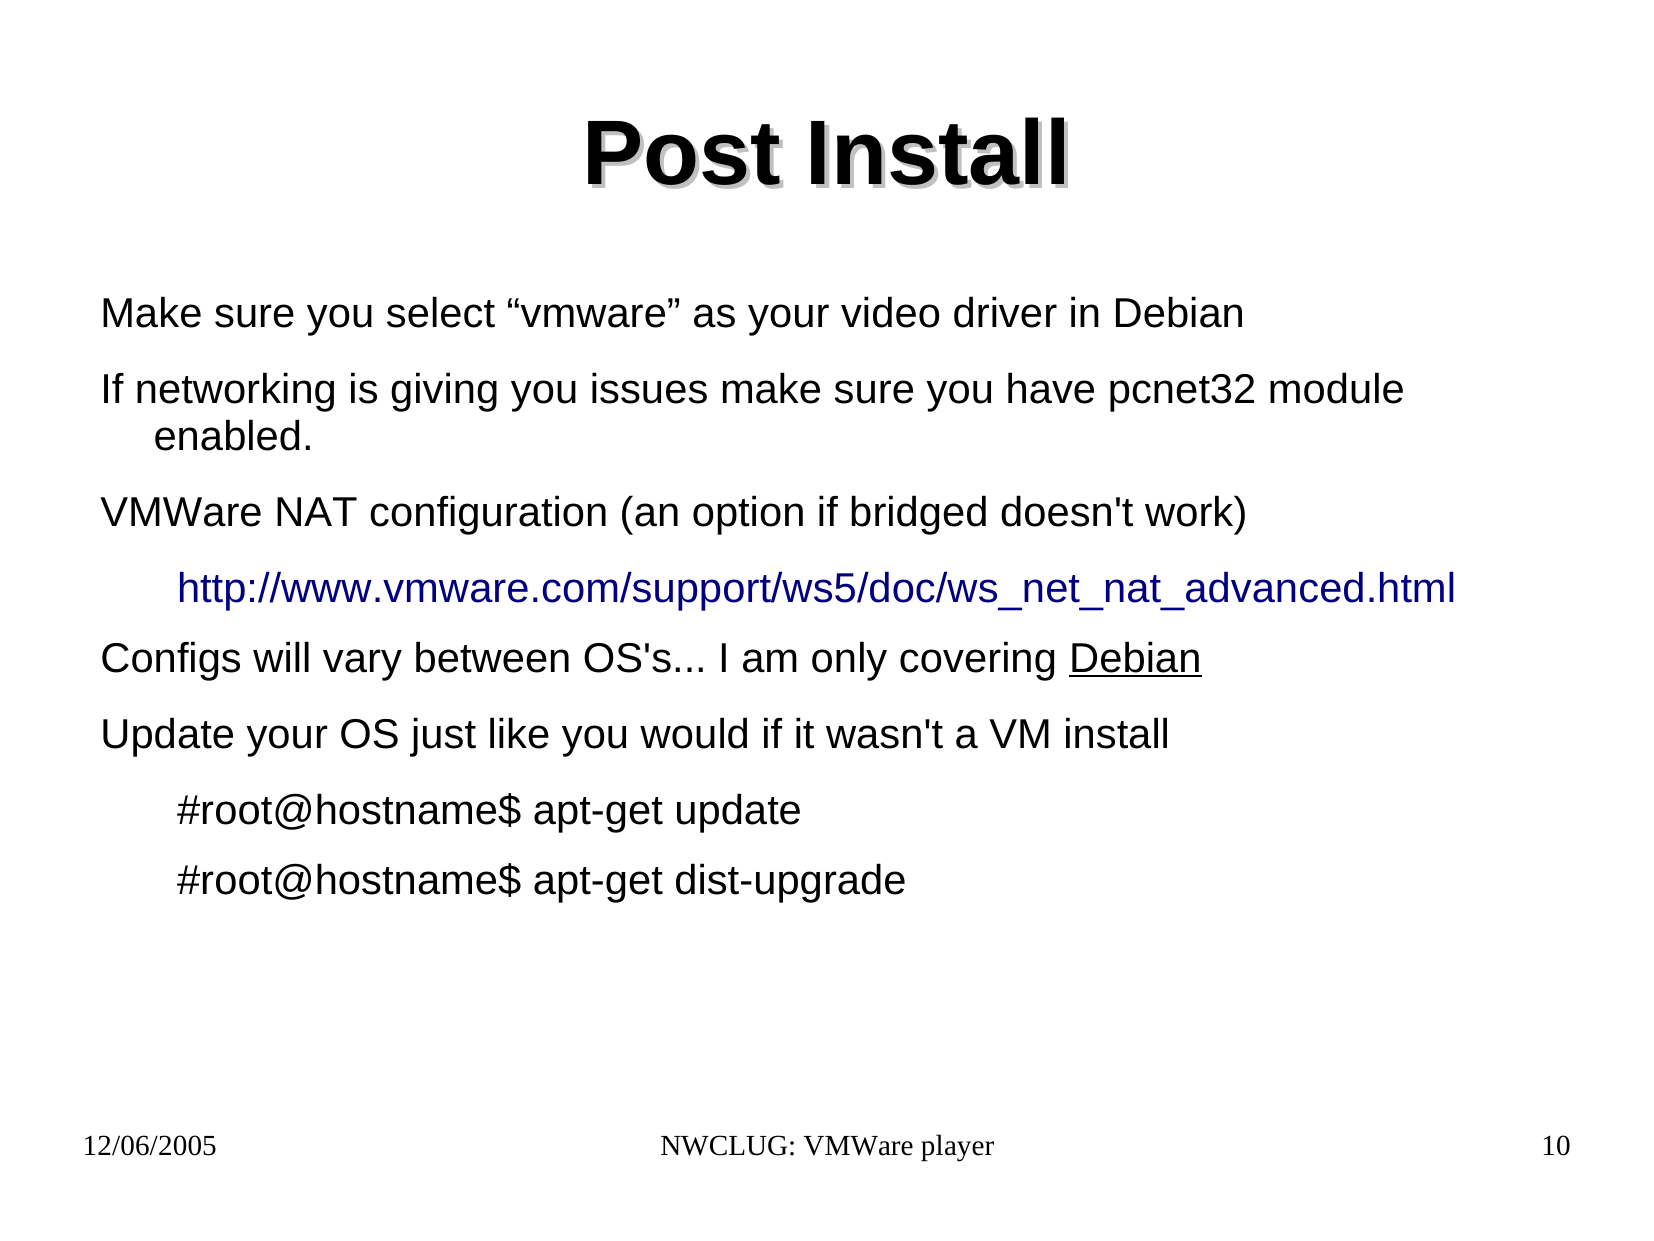

# Post Install
Make sure you select “vmware” as your video driver in Debian
If networking is giving you issues make sure you have pcnet32 module enabled.
VMWare NAT configuration (an option if bridged doesn't work)
http://www.vmware.com/support/ws5/doc/ws_net_nat_advanced.html
Configs will vary between OS's... I am only covering Debian
Update your OS just like you would if it wasn't a VM install
#root@hostname$ apt-get update
#root@hostname$ apt-get dist-upgrade
12/06/2005
NWCLUG: VMWare player
10